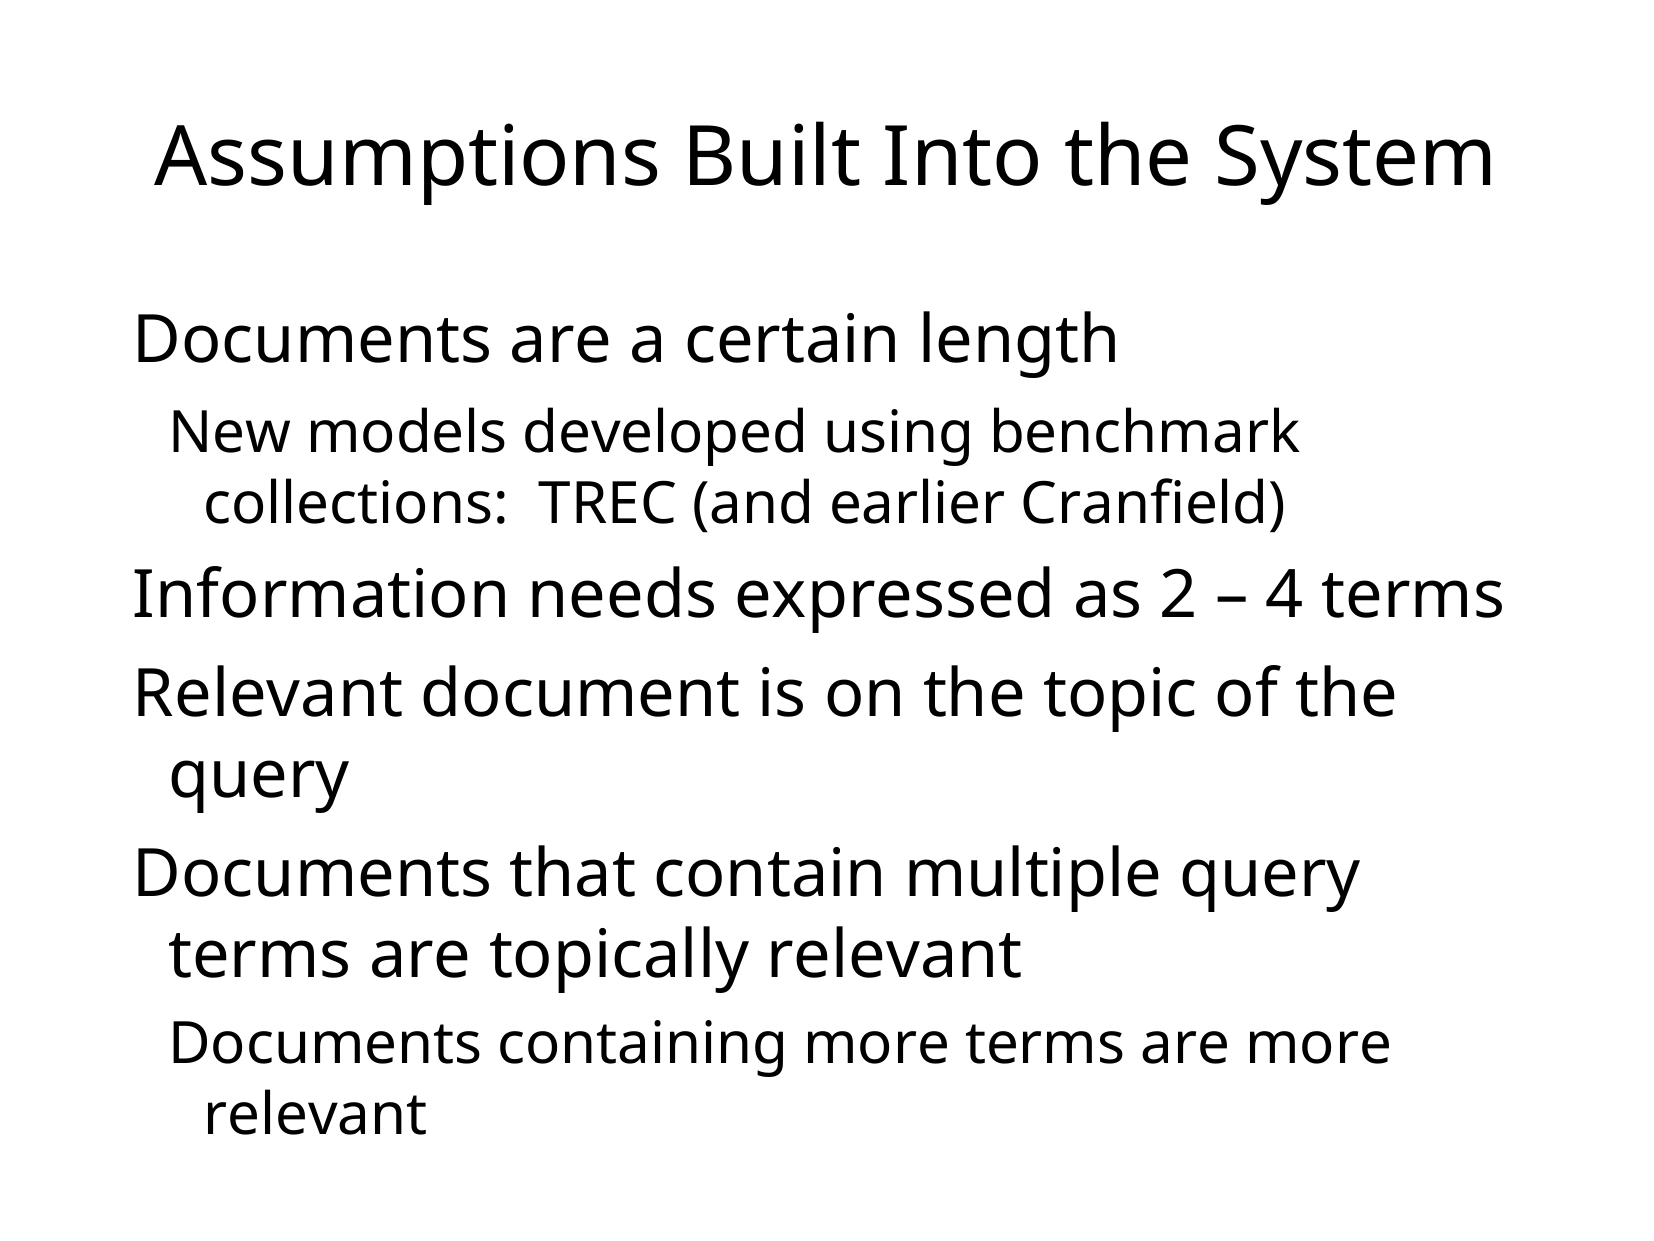

# Assumptions Built Into the System
Documents are a certain length
New models developed using benchmark collections: TREC (and earlier Cranfield)
Information needs expressed as 2 – 4 terms
Relevant document is on the topic of the query
Documents that contain multiple query terms are topically relevant
Documents containing more terms are more relevant